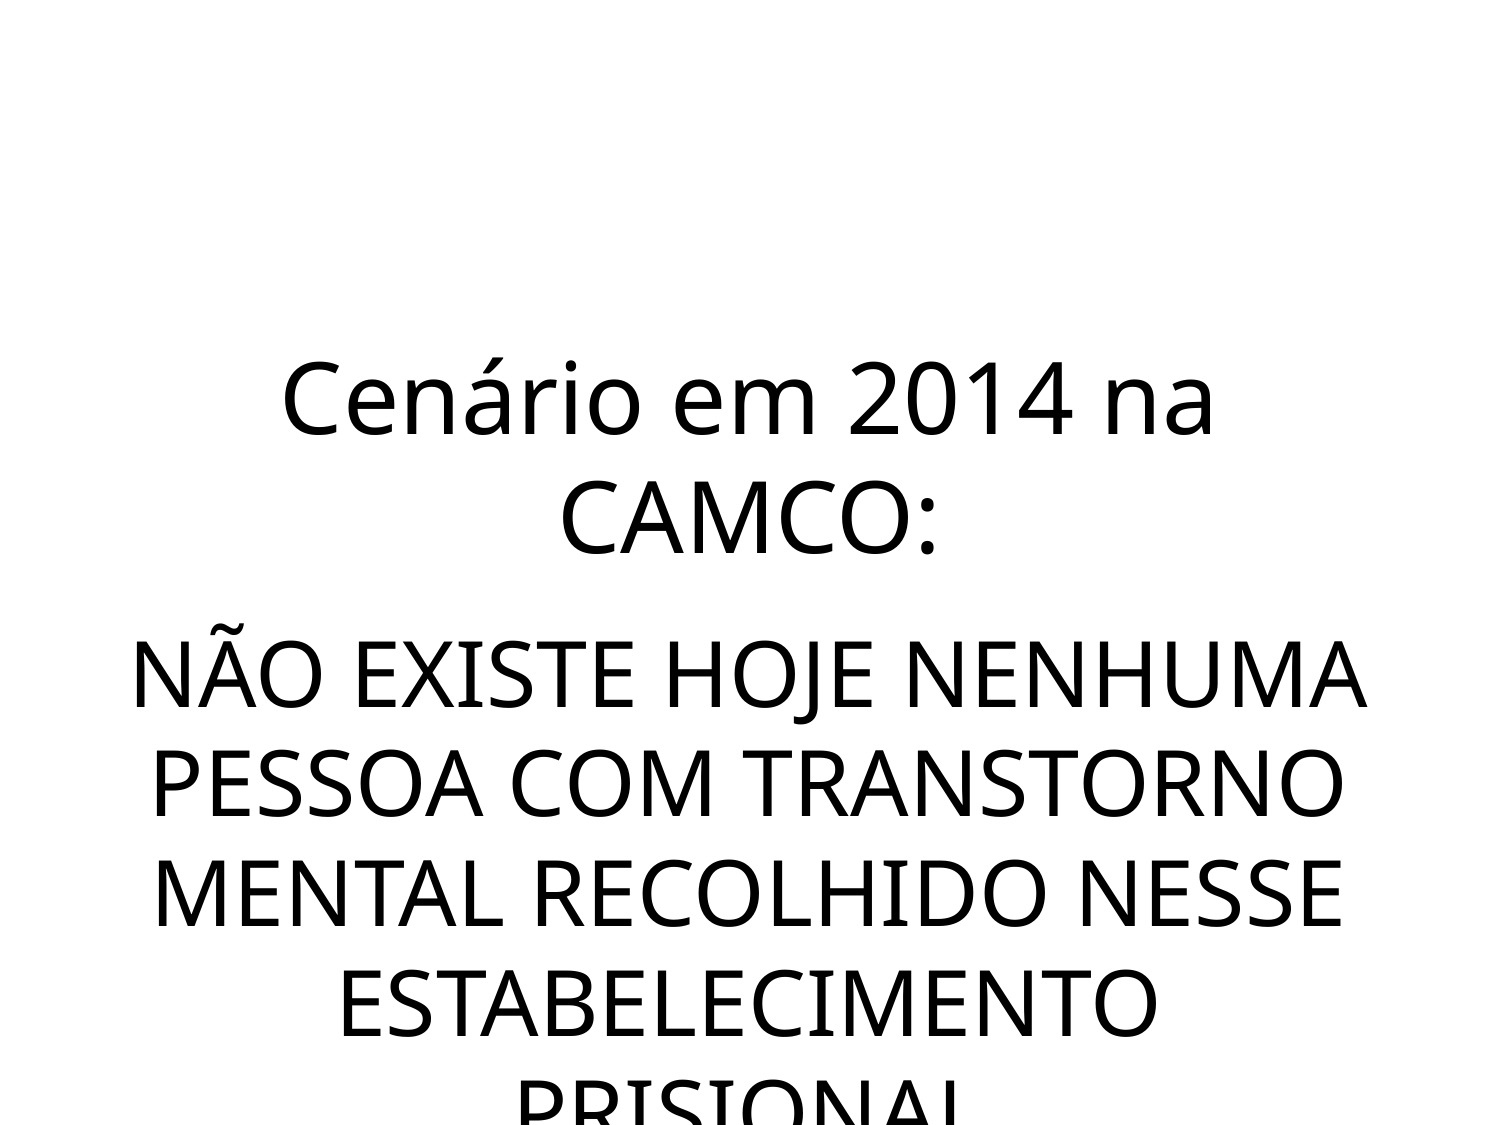

# Cenário em 2014 na CAMCO:
NÃO EXISTE HOJE NENHUMA PESSOA COM TRANSTORNO MENTAL RECOLHIDO NESSE ESTABELECIMENTO PRISIONAL